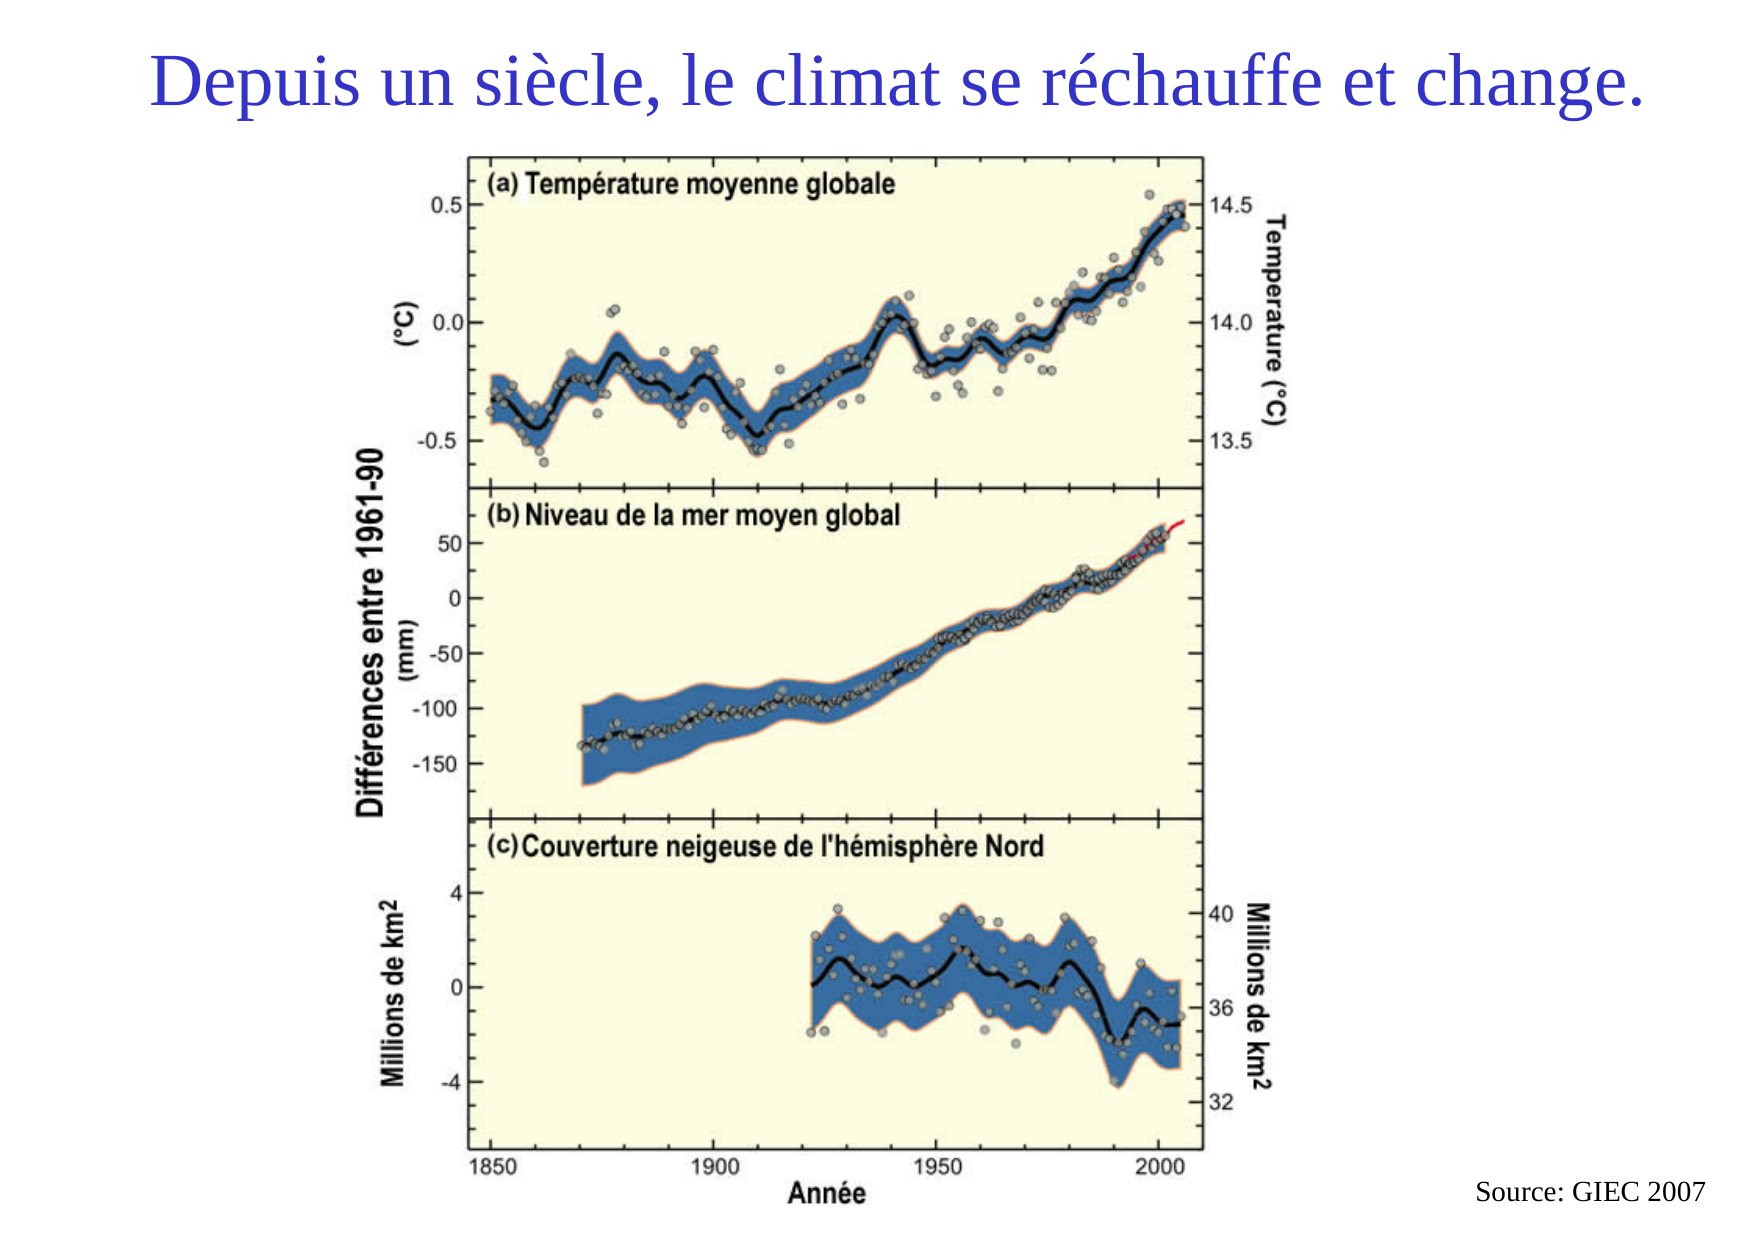

Depuis un siècle, le climat se réchauffe et change.
Source: GIEC 2007